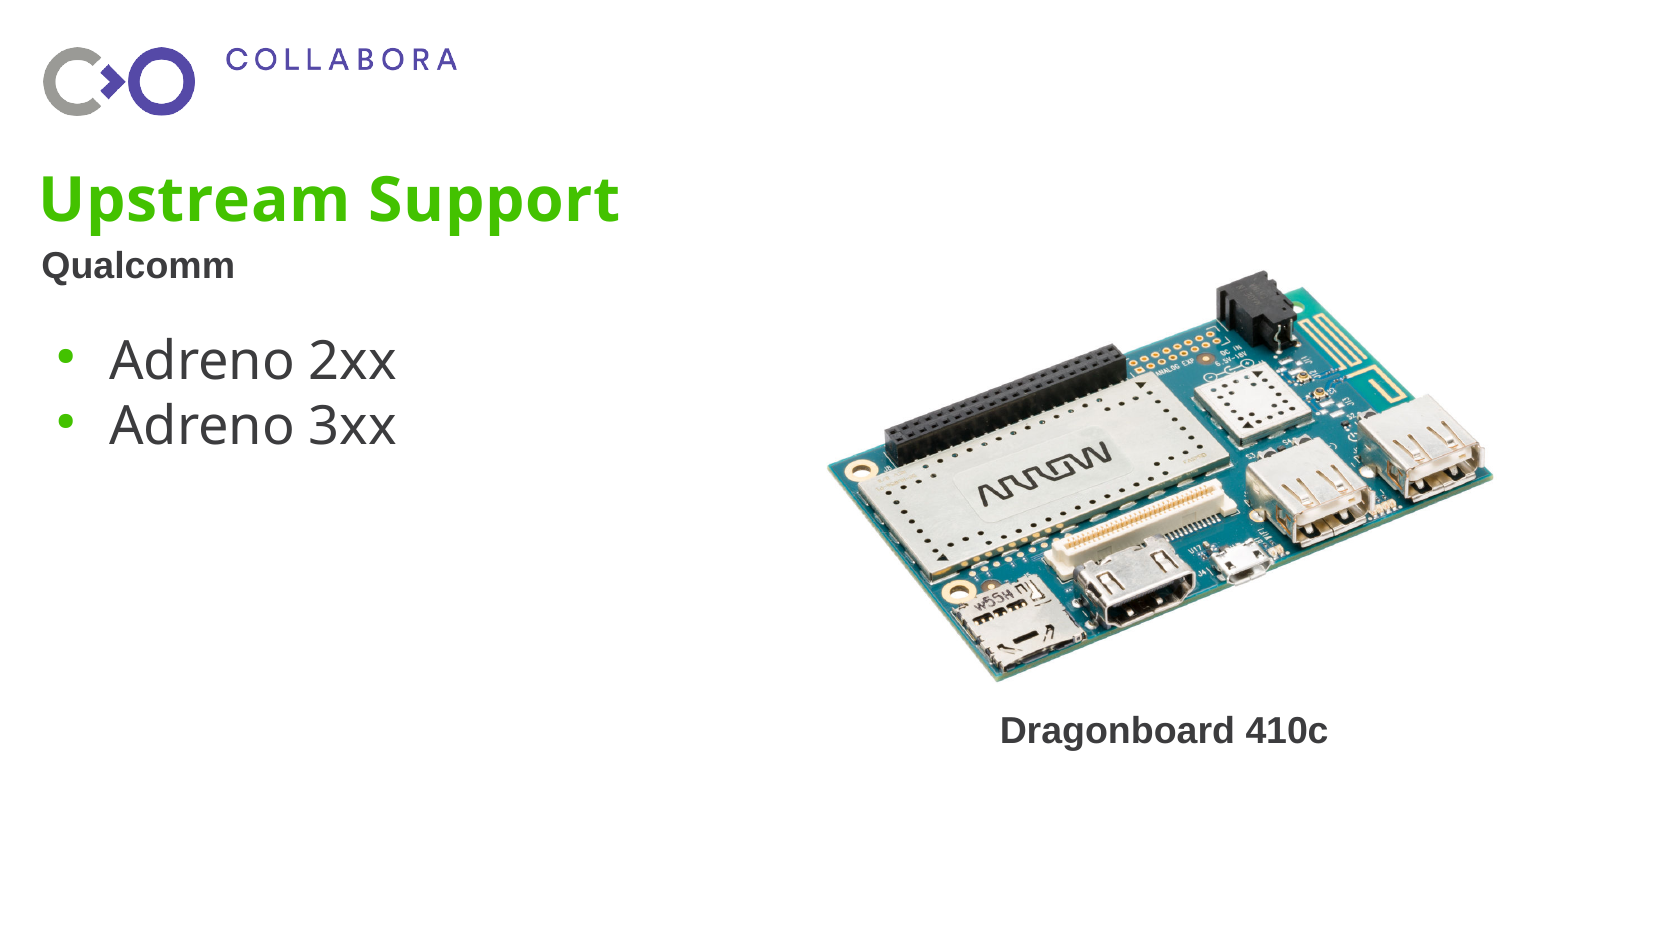

# Upstream Support
Qualcomm
Adreno 2xx
Adreno 3xx
Dragonboard 410c